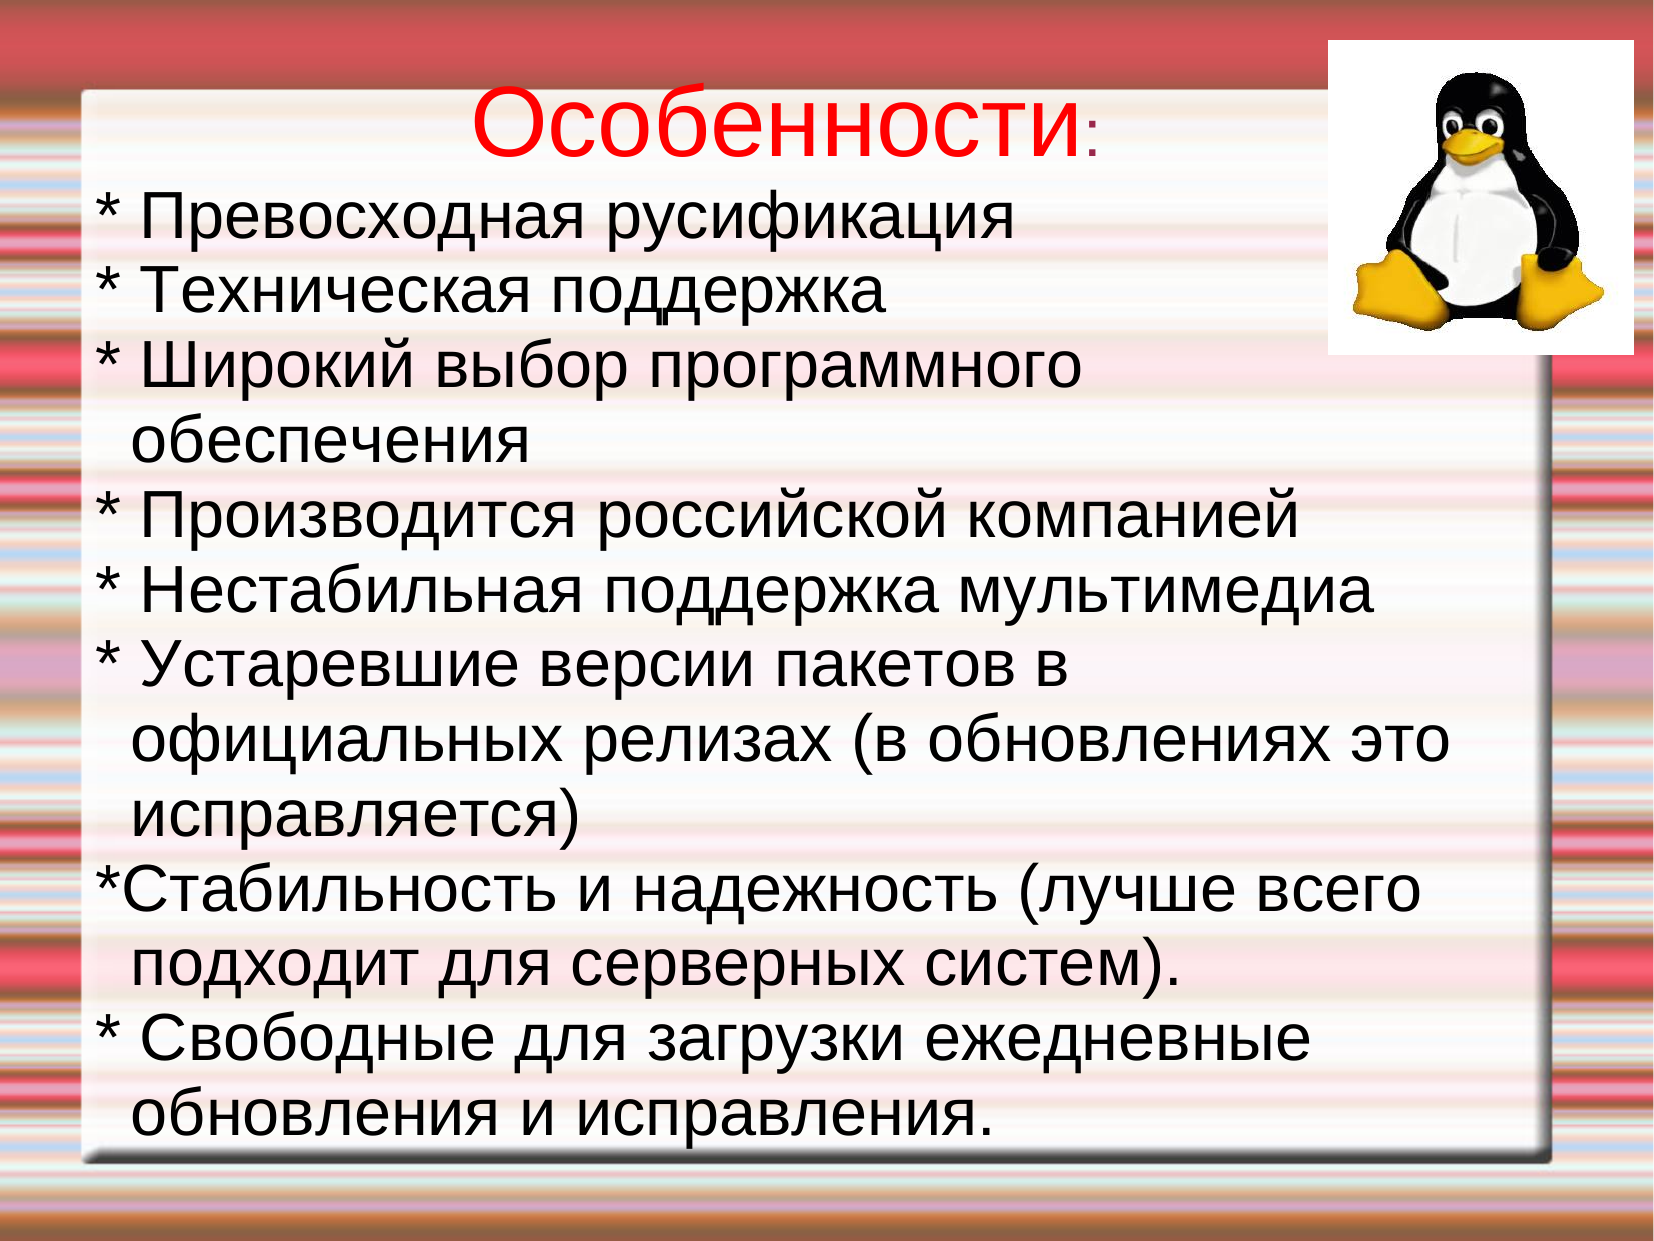

# Особенности:
* Превосходная русификация
* Техническая поддержка
* Широкий выбор программного обеспечения
* Производится российской компанией
* Нестабильная поддержка мультимедиа
* Устаревшие версии пакетов в официальных релизах (в обновлениях это исправляется)
*Стабильность и надежность (лучше всего подходит для серверных систем).
* Свободные для загрузки ежедневные обновления и исправления.